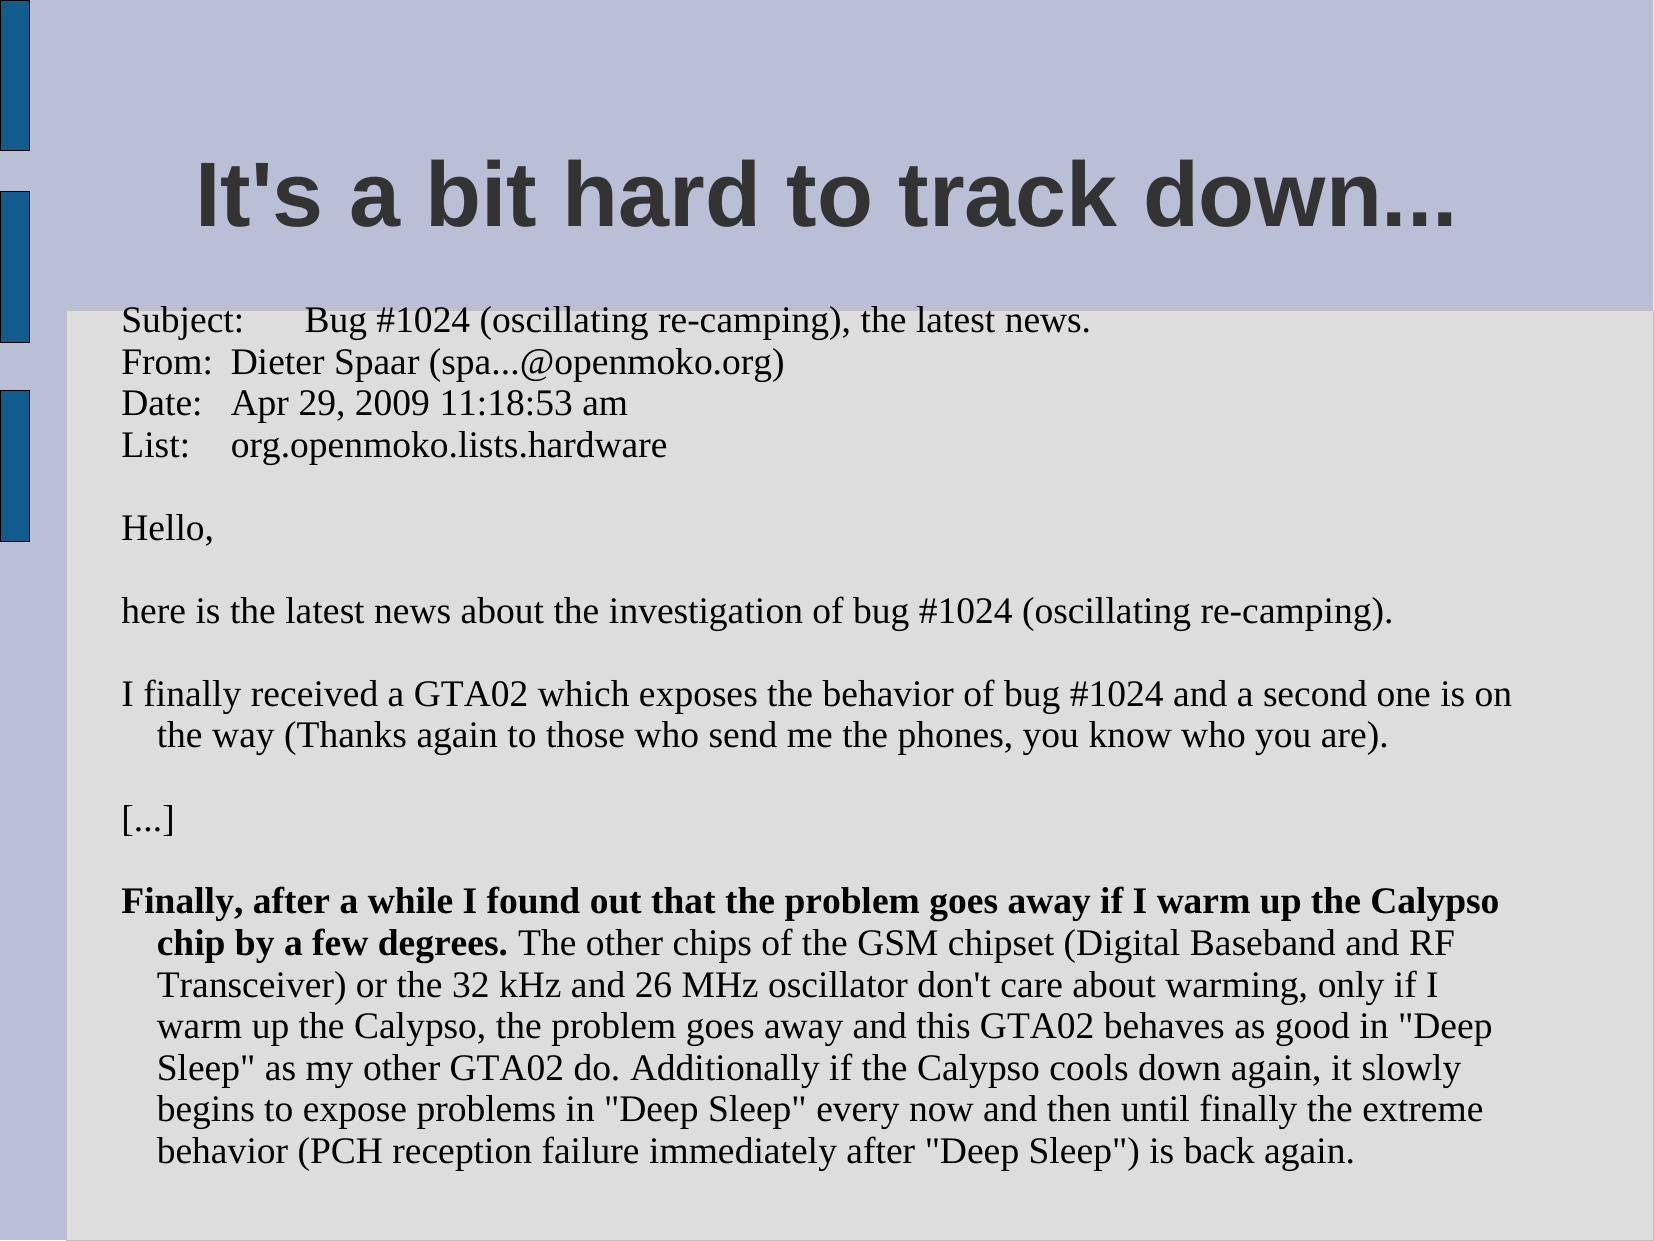

# It's a bit hard to track down...
Subject:	Bug #1024 (oscillating re-camping), the latest news.
From:	Dieter Spaar (spa...@openmoko.org)
Date:	Apr 29, 2009 11:18:53 am
List:	org.openmoko.lists.hardware
Hello,
here is the latest news about the investigation of bug #1024 (oscillating re-camping).
I finally received a GTA02 which exposes the behavior of bug #1024 and a second one is on the way (Thanks again to those who send me the phones, you know who you are).
[...]
Finally, after a while I found out that the problem goes away if I warm up the Calypso chip by a few degrees. The other chips of the GSM chipset (Digital Baseband and RF Transceiver) or the 32 kHz and 26 MHz oscillator don't care about warming, only if I warm up the Calypso, the problem goes away and this GTA02 behaves as good in "Deep Sleep" as my other GTA02 do. Additionally if the Calypso cools down again, it slowly begins to expose problems in "Deep Sleep" every now and then until finally the extreme behavior (PCH reception failure immediately after "Deep Sleep") is back again.